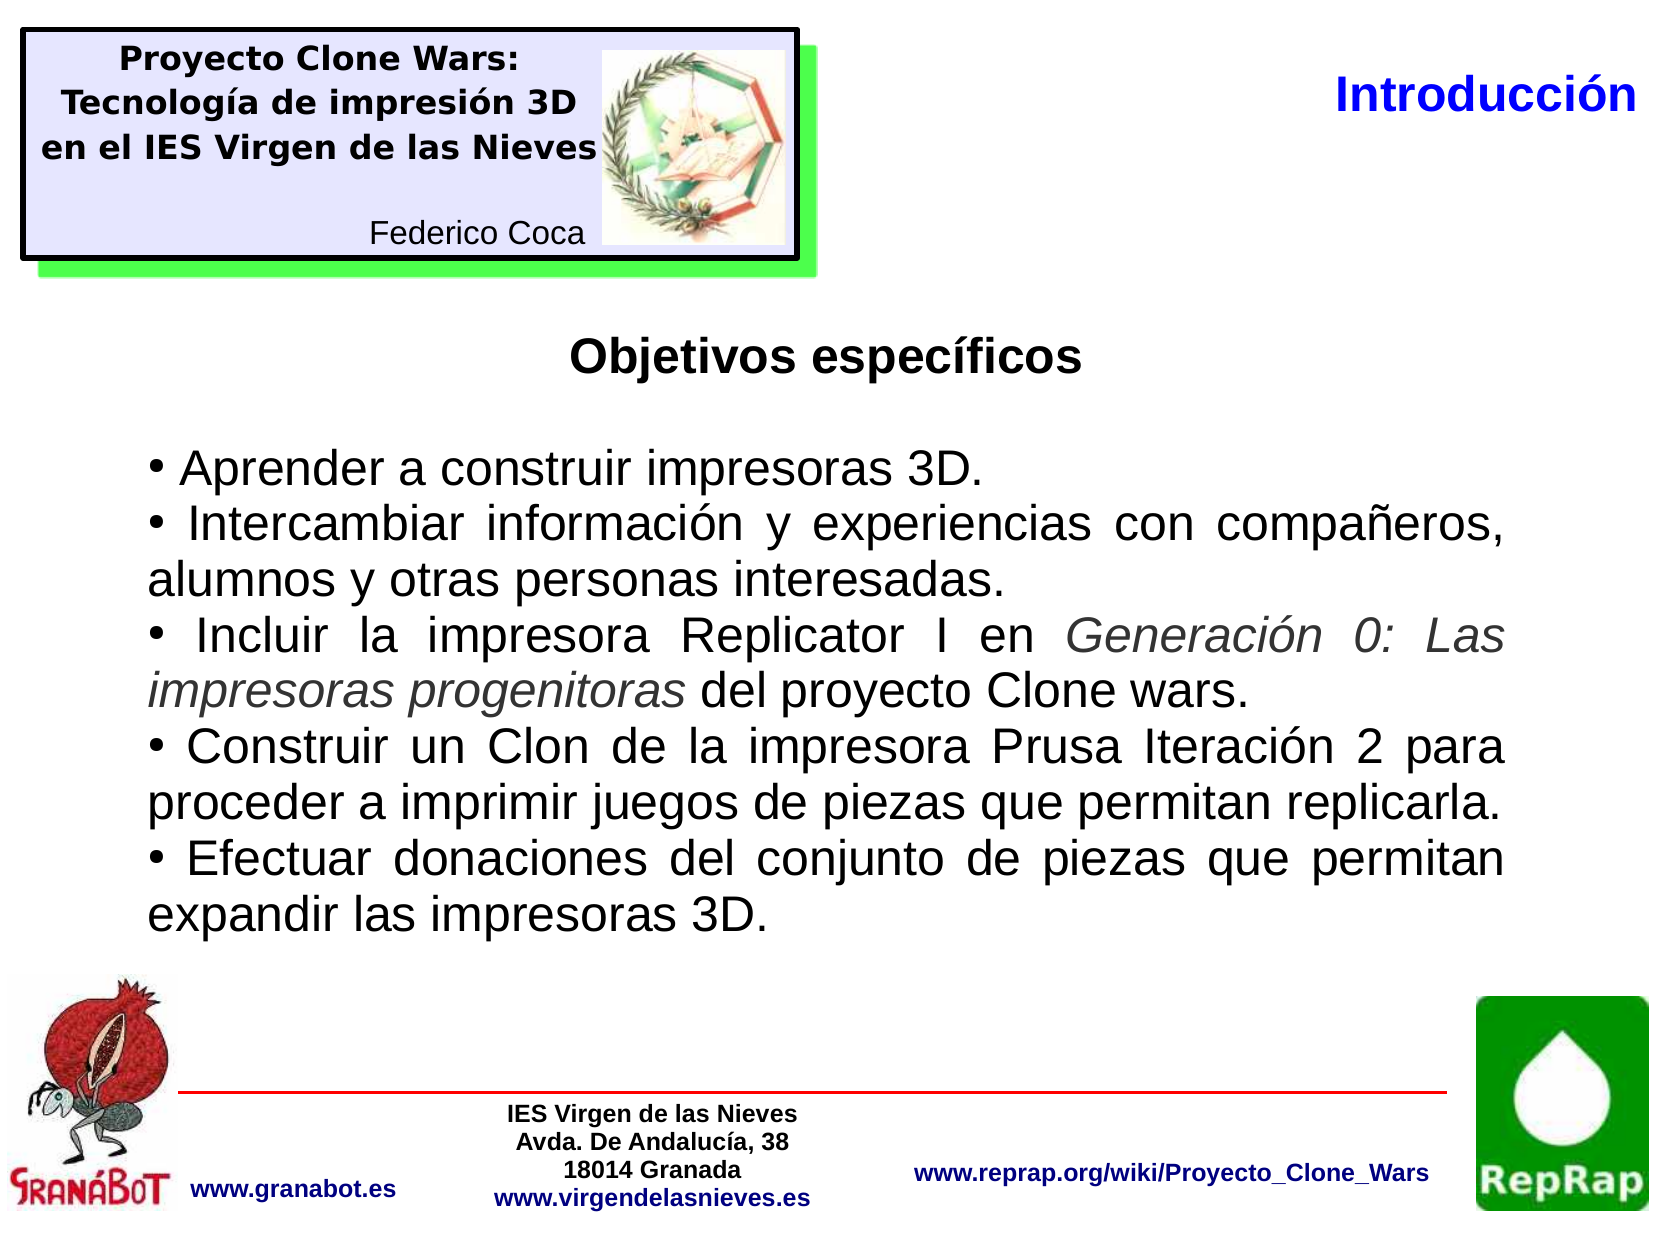

Proyecto Clone Wars:
Tecnología de impresión 3D
en el IES Virgen de las Nieves
Introducción
Federico Coca
Objetivos específicos
 Aprender a construir impresoras 3D.
 Intercambiar información y experiencias con compañeros, alumnos y otras personas interesadas.
 Incluir la impresora Replicator I en Generación 0: Las impresoras progenitoras del proyecto Clone wars.
 Construir un Clon de la impresora Prusa Iteración 2 para proceder a imprimir juegos de piezas que permitan replicarla.
 Efectuar donaciones del conjunto de piezas que permitan expandir las impresoras 3D.
IES Virgen de las Nieves
Avda. De Andalucía, 38
18014 Granada
www.virgendelasnieves.es
www.reprap.org/wiki/Proyecto_Clone_Wars
www.granabot.es